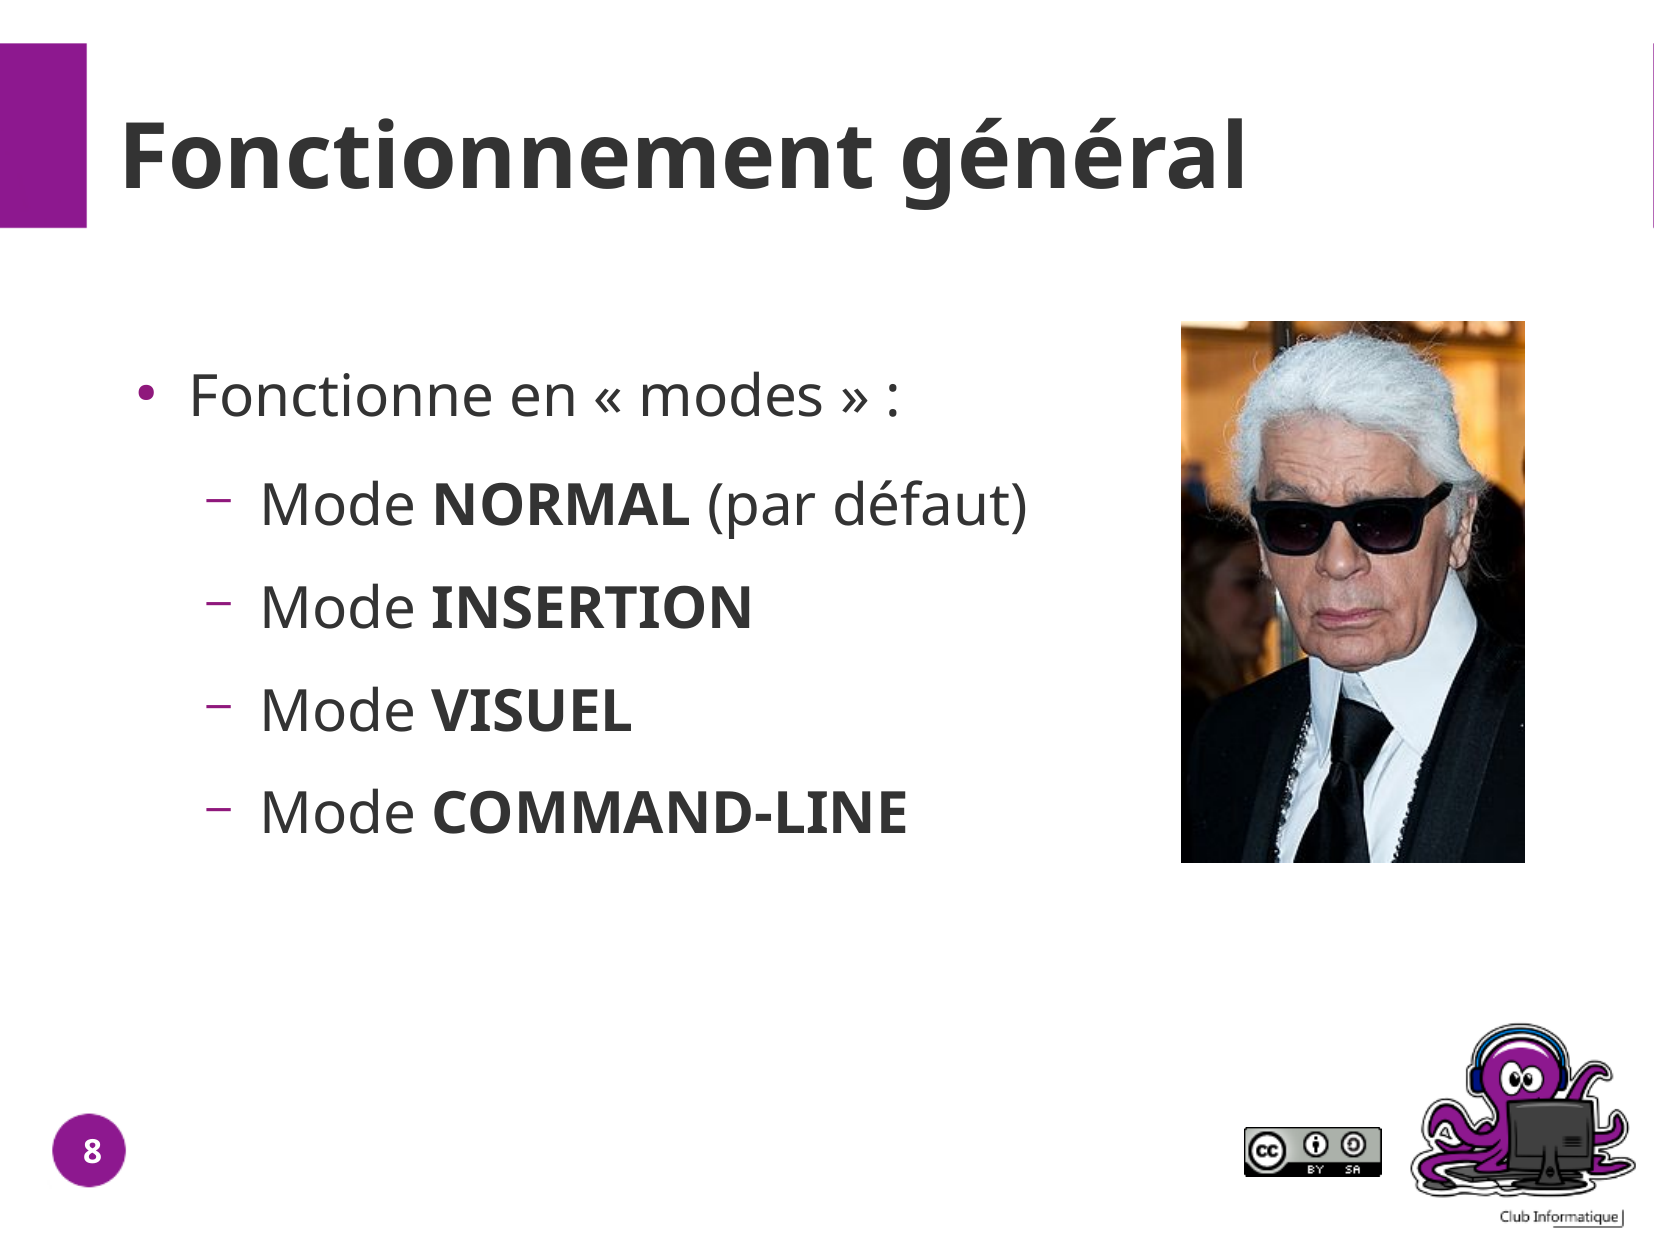

# Fonctionnement général
Fonctionne en « modes » :
Mode NORMAL (par défaut)
Mode INSERTION
Mode VISUEL
Mode COMMAND-LINE
8